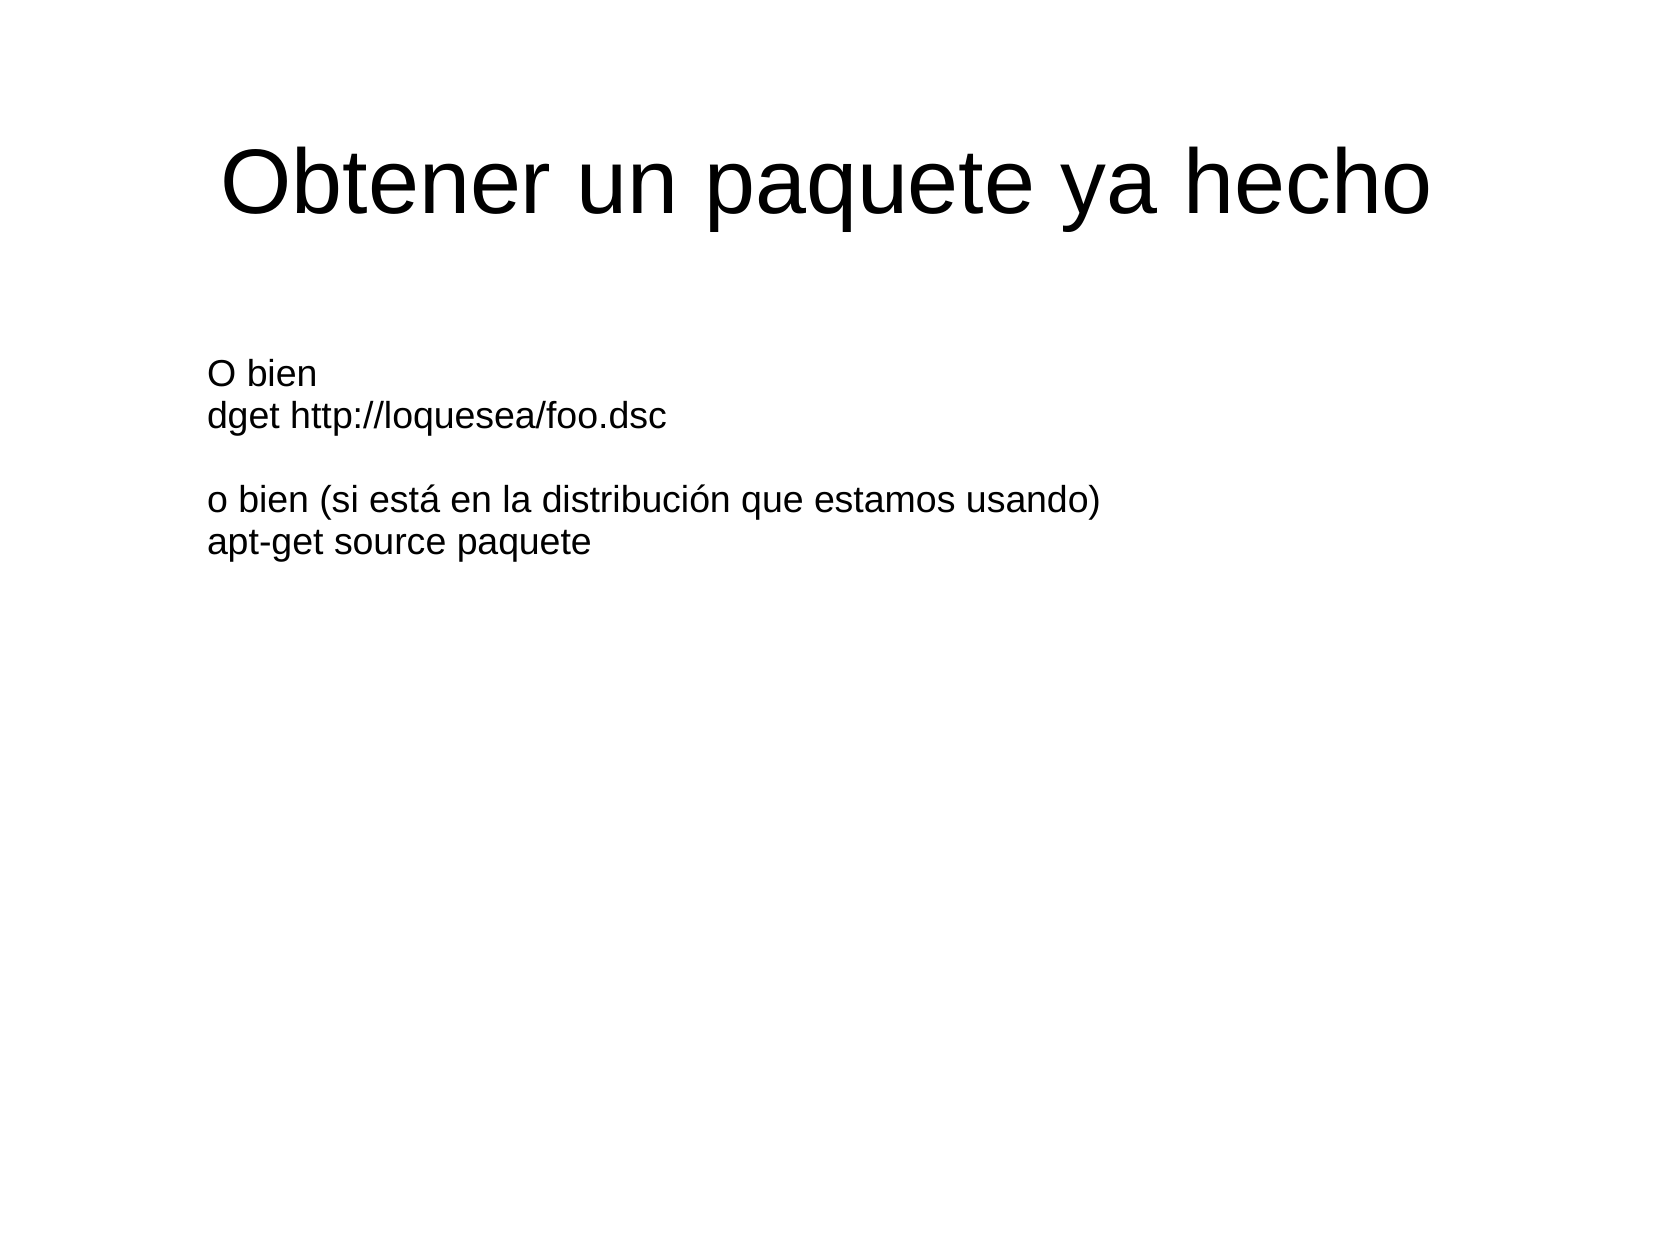

Obtener un paquete ya hecho
O bien
dget http://loquesea/foo.dsc
o bien (si está en la distribución que estamos usando)
apt-get source paquete